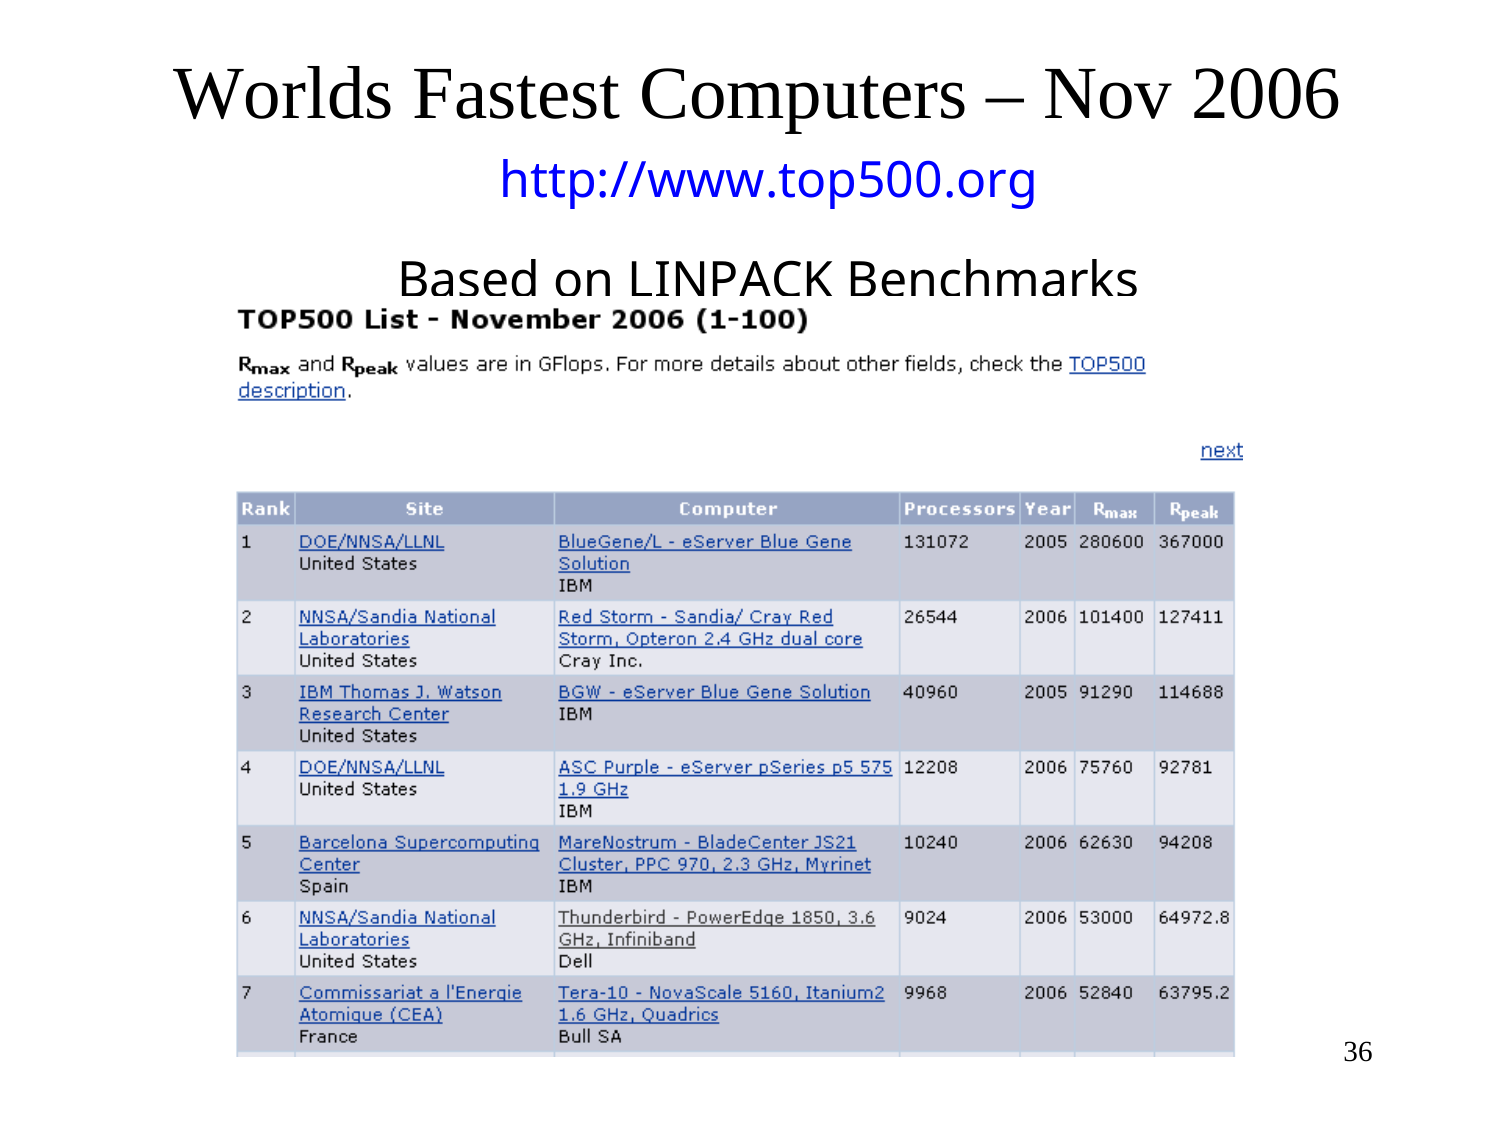

# Worlds Fastest Computers – Nov 2006
http://www.top500.org
Based on LINPACK Benchmarks